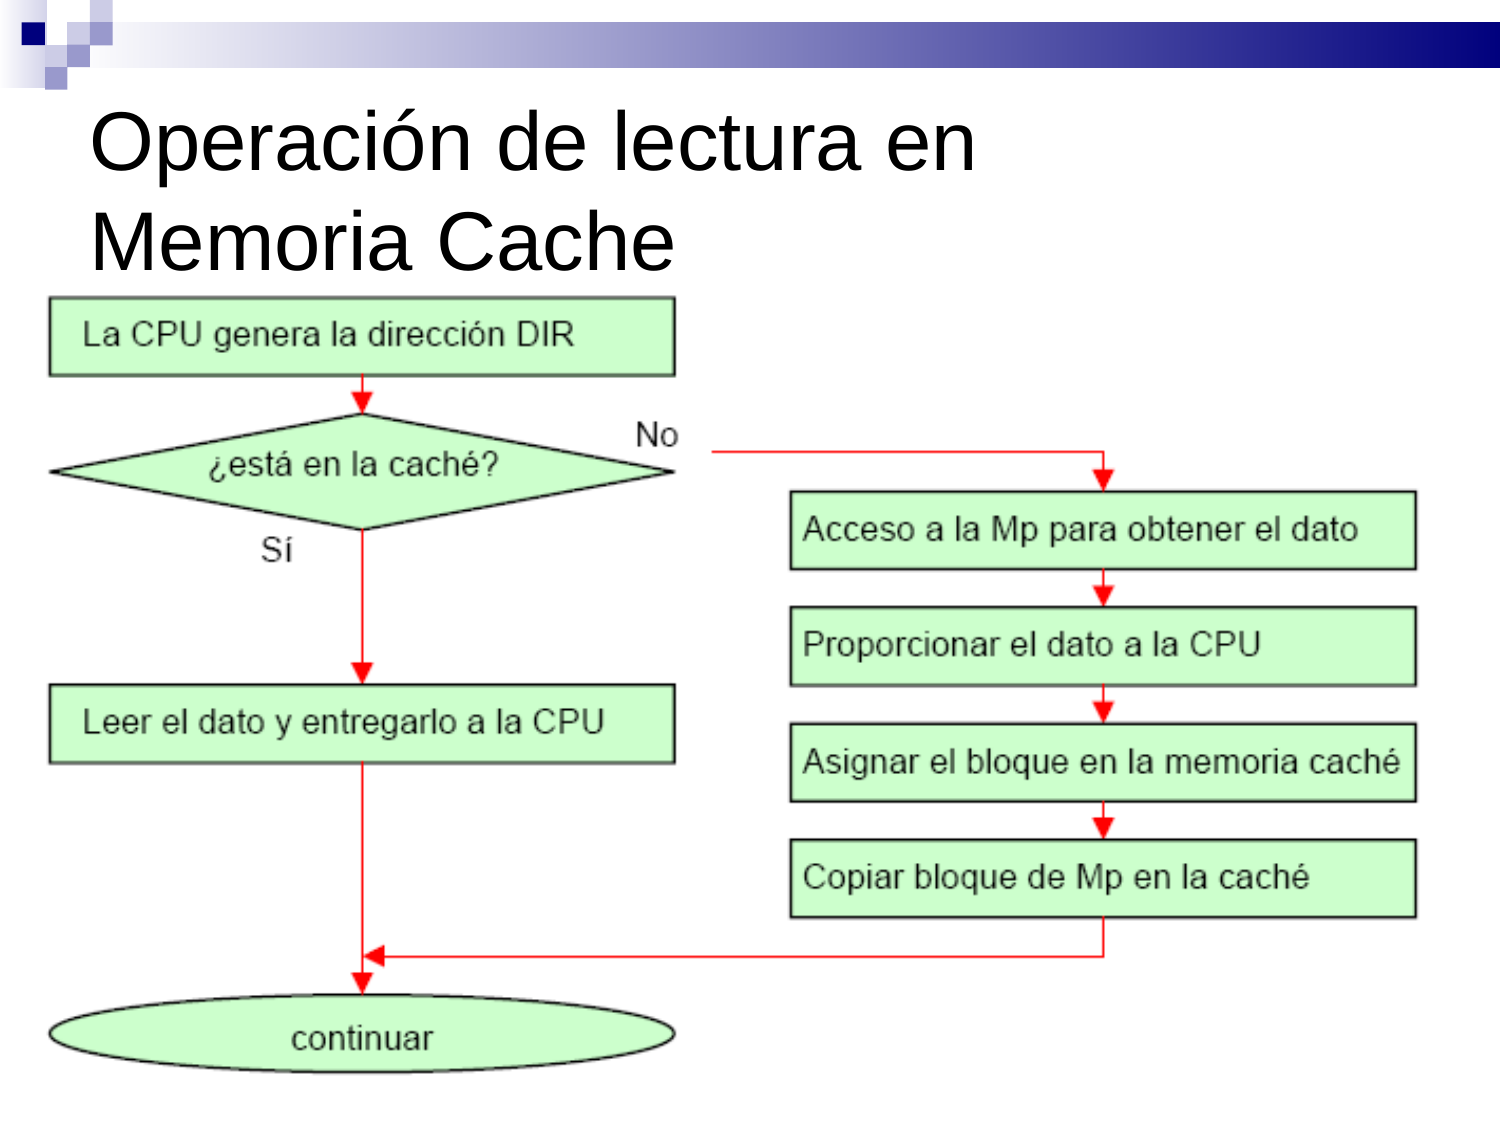

# Operación de lectura en Memoria Cache